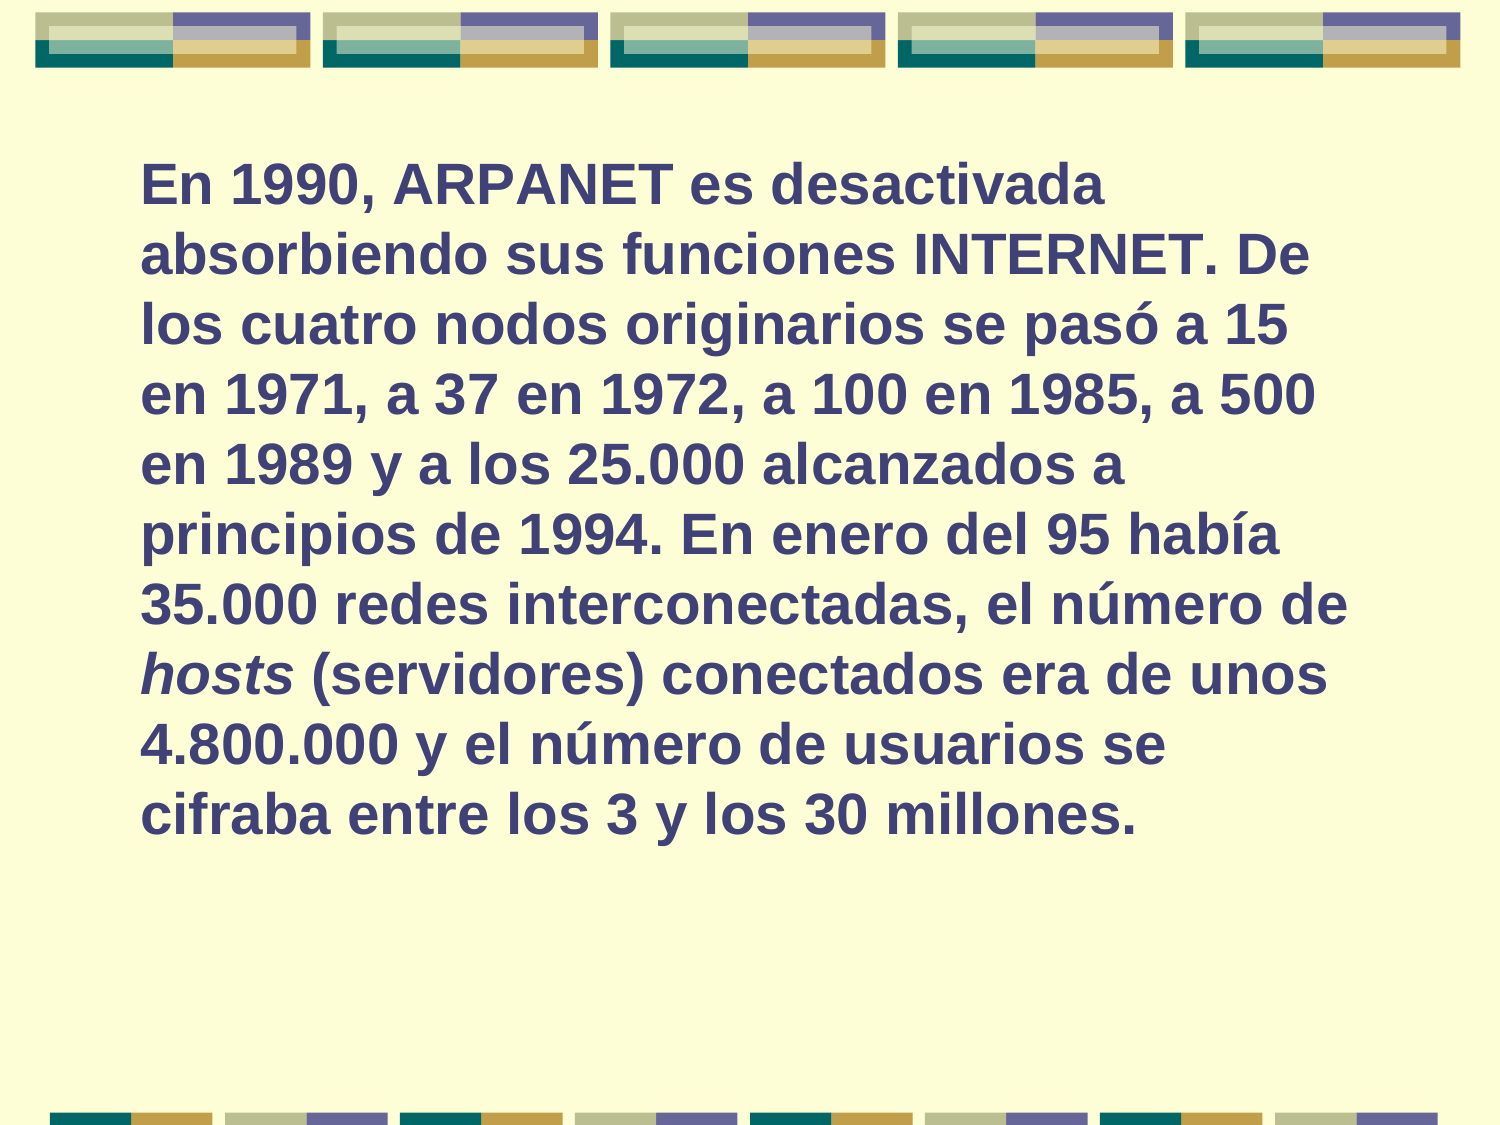

# En 1990, ARPANET es desactivada absorbiendo sus funciones INTERNET. De los cuatro nodos originarios se pasó a 15 en 1971, a 37 en 1972, a 100 en 1985, a 500 en 1989 y a los 25.000 alcanzados a principios de 1994. En enero del 95 había 35.000 redes interconectadas, el número de hosts (servidores) conectados era de unos 4.800.000 y el número de usuarios se cifraba entre los 3 y los 30 millones.